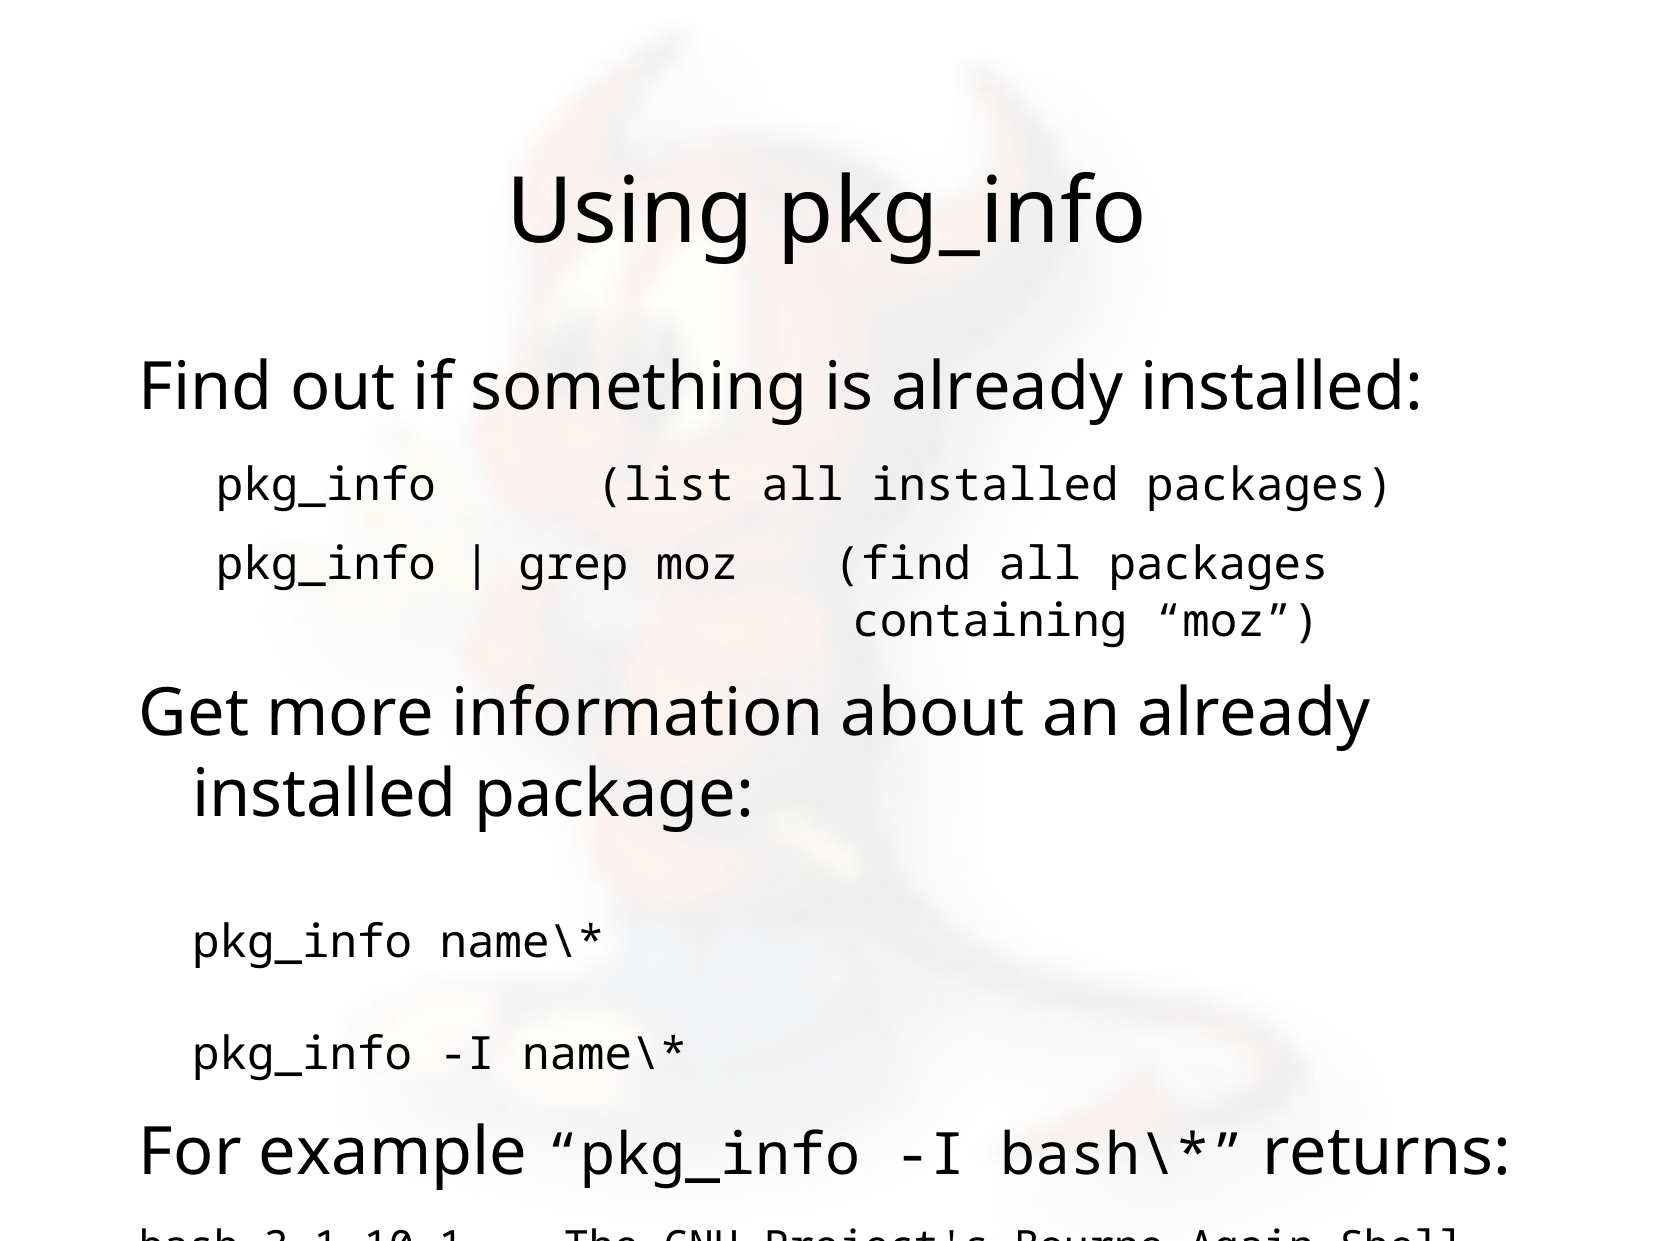

# Using pkg_info
Find out if something is already installed:
pkg_info 		(list all installed packages)
pkg_info | grep moz	(find all packages
				 containing “moz”)
Get more information about an already installed package:
pkg_info name\*
pkg_info -I name\*
For example “pkg_info -I bash\*” returns:
bash-3.1.10_1 The GNU Project's Bourne Again Shell